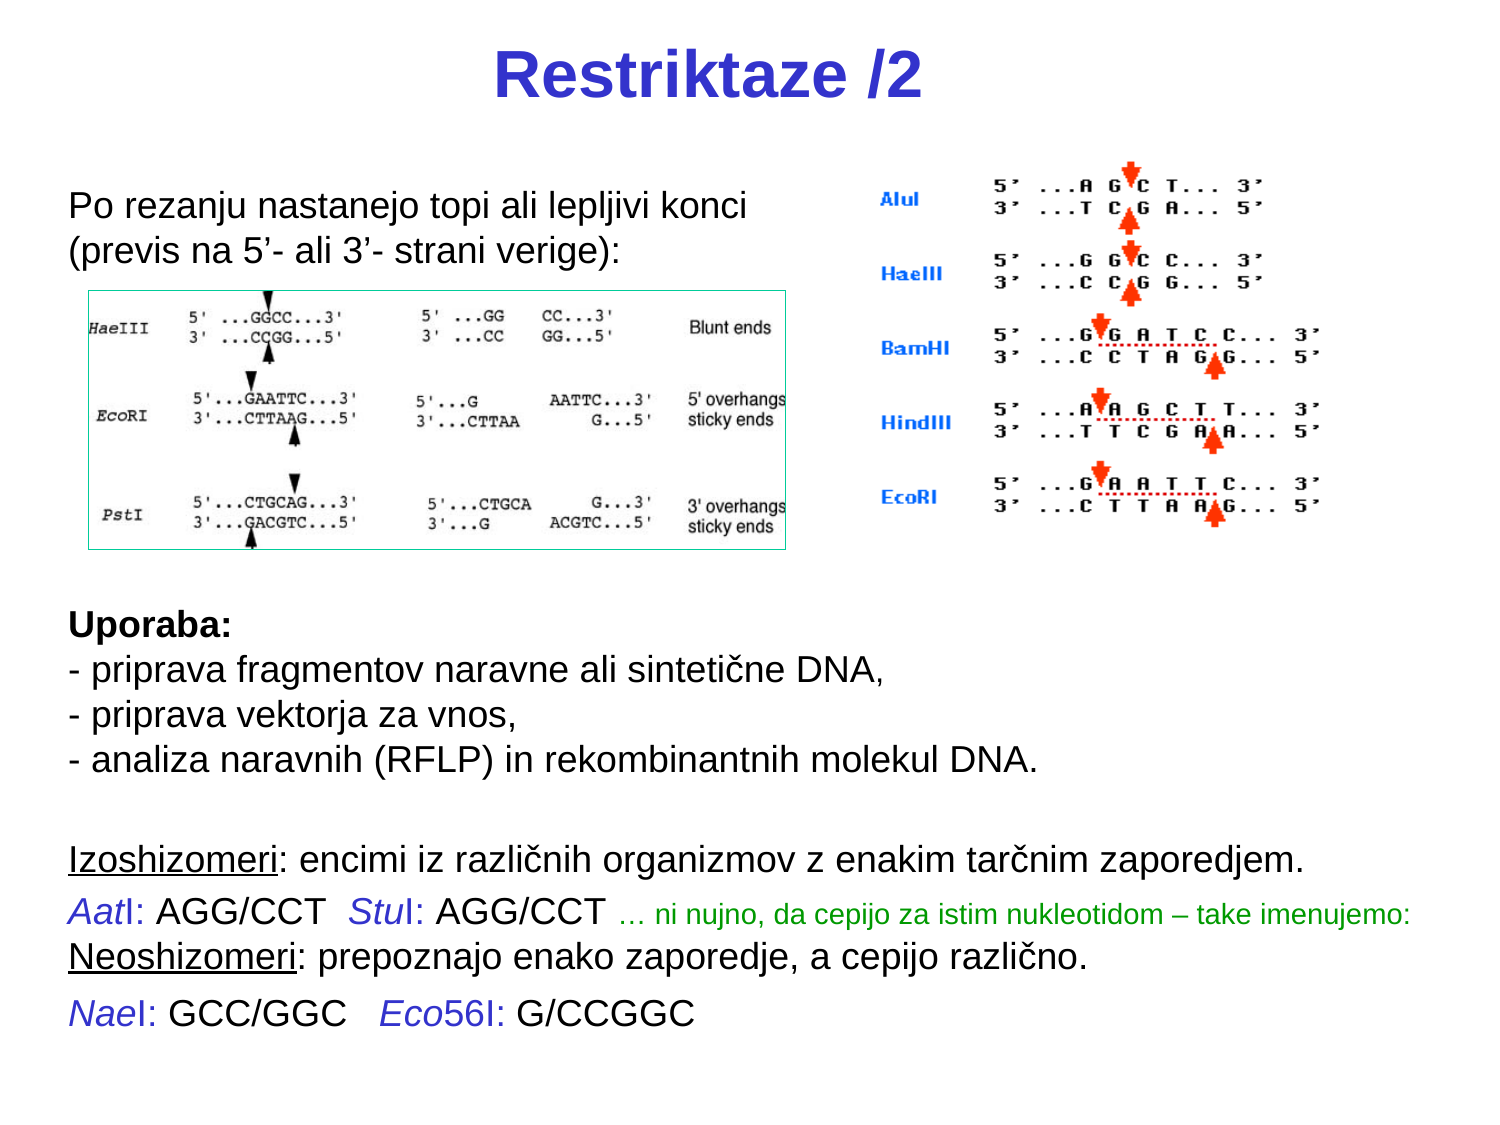

# Restriktaze /2
Po rezanju nastanejo topi ali lepljivi konci
(previs na 5’- ali 3’- strani verige):
Uporaba:
- priprava fragmentov naravne ali sintetične DNA,
- priprava vektorja za vnos,
- analiza naravnih (RFLP) in rekombinantnih molekul DNA.
Izoshizomeri: encimi iz različnih organizmov z enakim tarčnim zaporedjem.
AatI: AGG/CCT StuI: AGG/CCT … ni nujno, da cepijo za istim nukleotidom – take imenujemo:
Neoshizomeri: prepoznajo enako zaporedje, a cepijo različno.
NaeI: GCC/GGC Eco56I: G/CCGGC